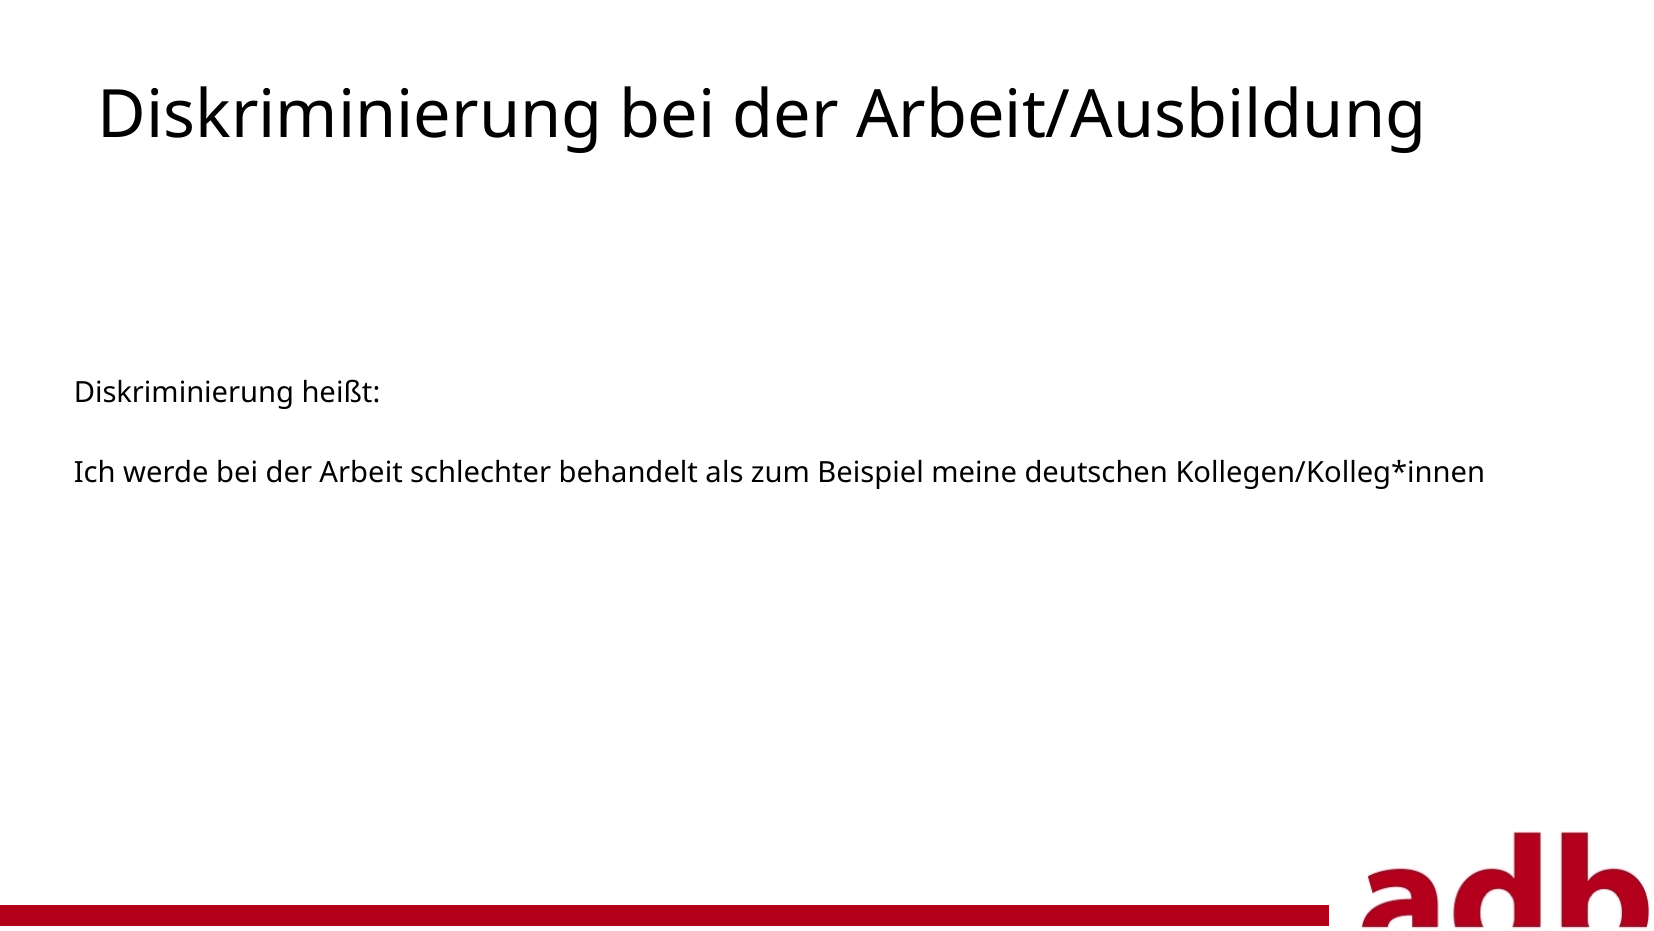

Diskriminierung bei der Arbeit/Ausbildung
Diskriminierung heißt:
Ich werde bei der Arbeit schlechter behandelt als zum Beispiel meine deutschen Kollegen/Kolleg*innen